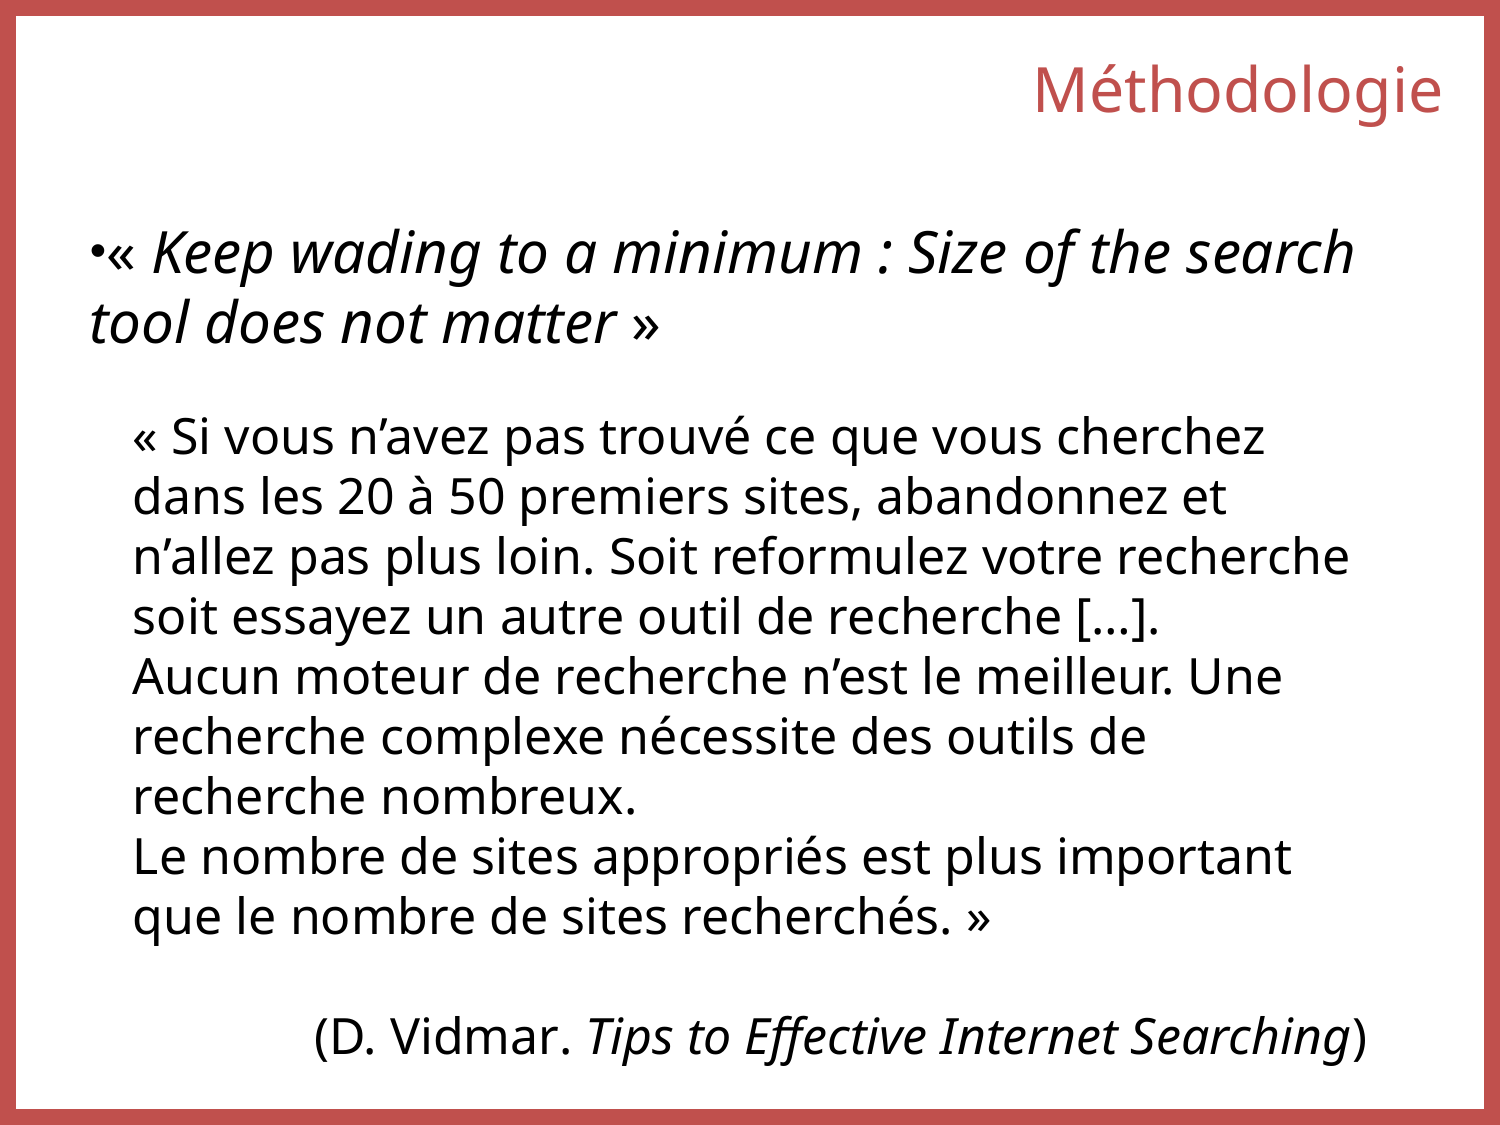

Méthodologie
« Keep wading to a minimum : Size of the search tool does not matter »
« Si vous n’avez pas trouvé ce que vous cherchez dans les 20 à 50 premiers sites, abandonnez et n’allez pas plus loin. Soit reformulez votre recherche soit essayez un autre outil de recherche […].
Aucun moteur de recherche n’est le meilleur. Une recherche complexe nécessite des outils de recherche nombreux.
Le nombre de sites appropriés est plus important que le nombre de sites recherchés. »
(D. Vidmar. Tips to Effective Internet Searching)